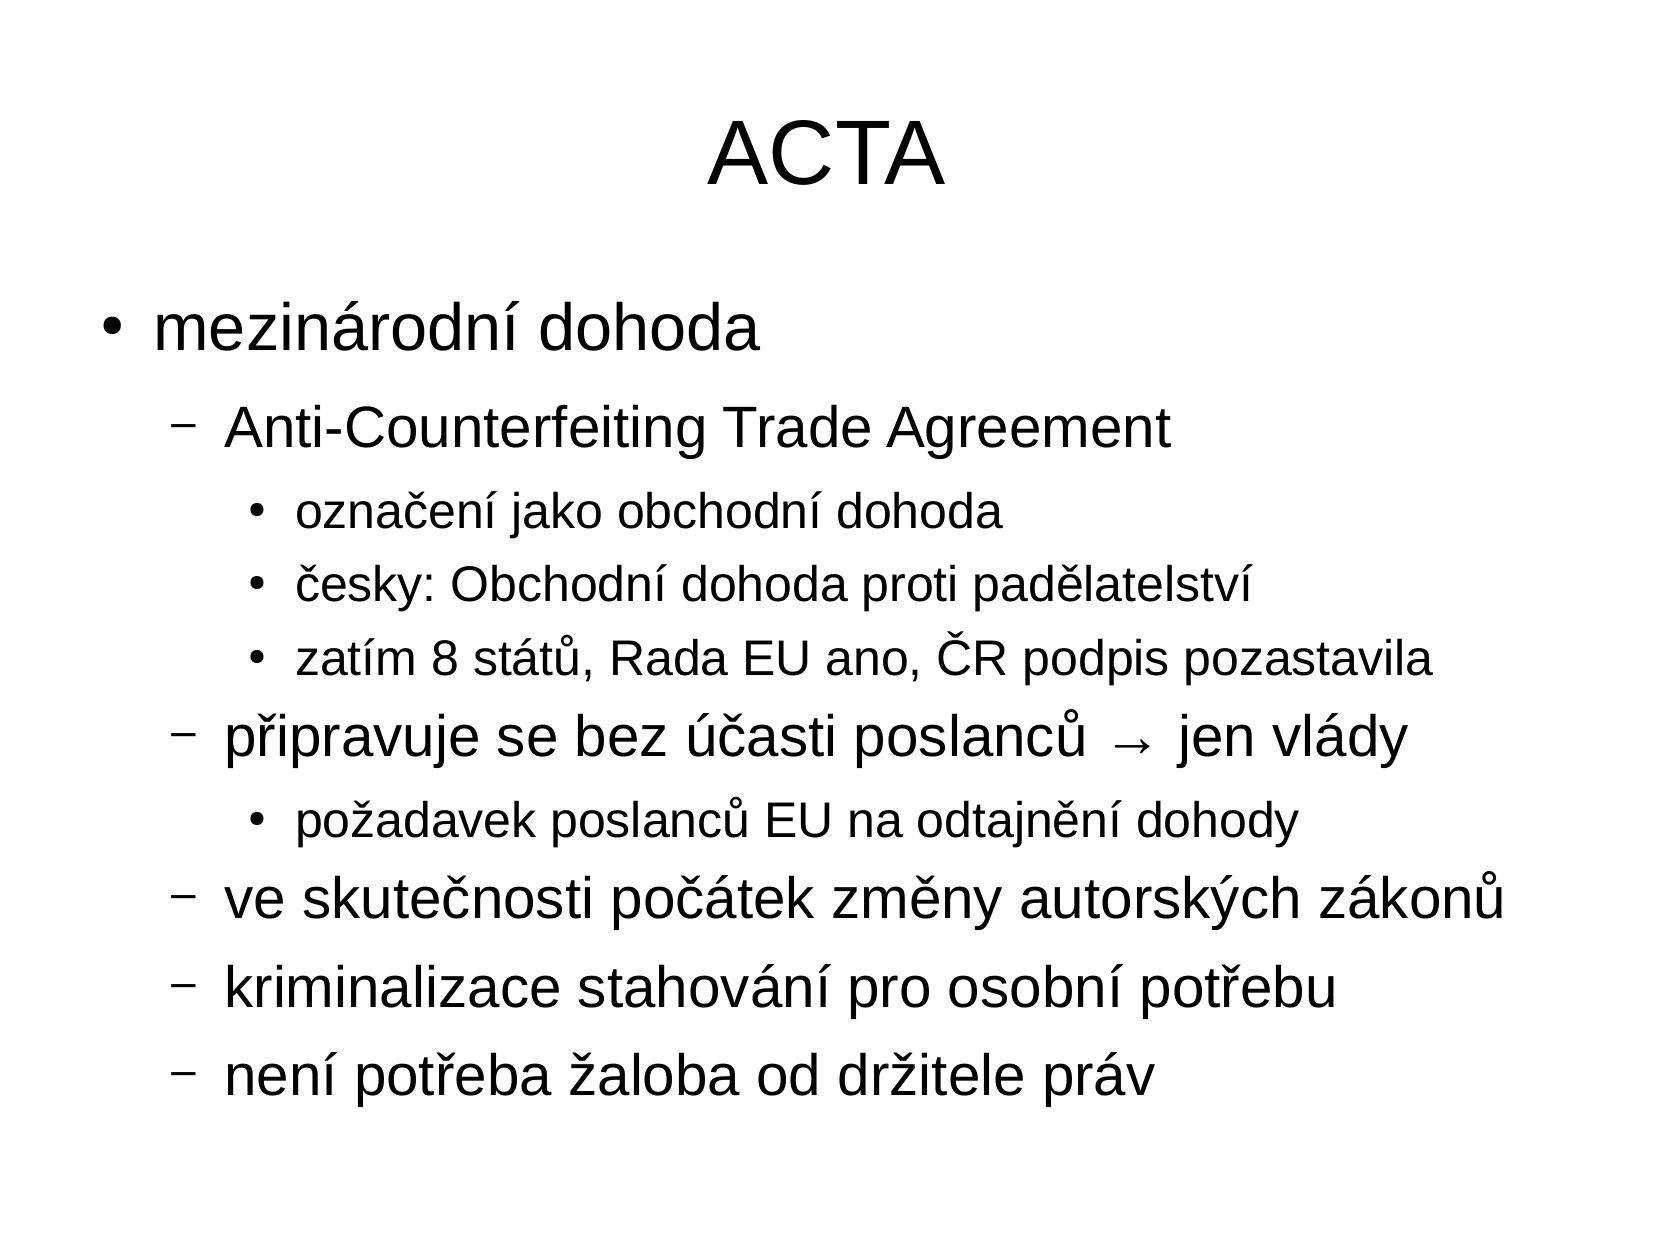

# ACTA
mezinárodní dohoda
Anti-Counterfeiting Trade Agreement
označení jako obchodní dohoda
česky: Obchodní dohoda proti padělatelství
zatím 8 států, Rada EU ano, ČR podpis pozastavila
připravuje se bez účasti poslanců → jen vlády
požadavek poslanců EU na odtajnění dohody
ve skutečnosti počátek změny autorských zákonů
kriminalizace stahování pro osobní potřebu
není potřeba žaloba od držitele práv